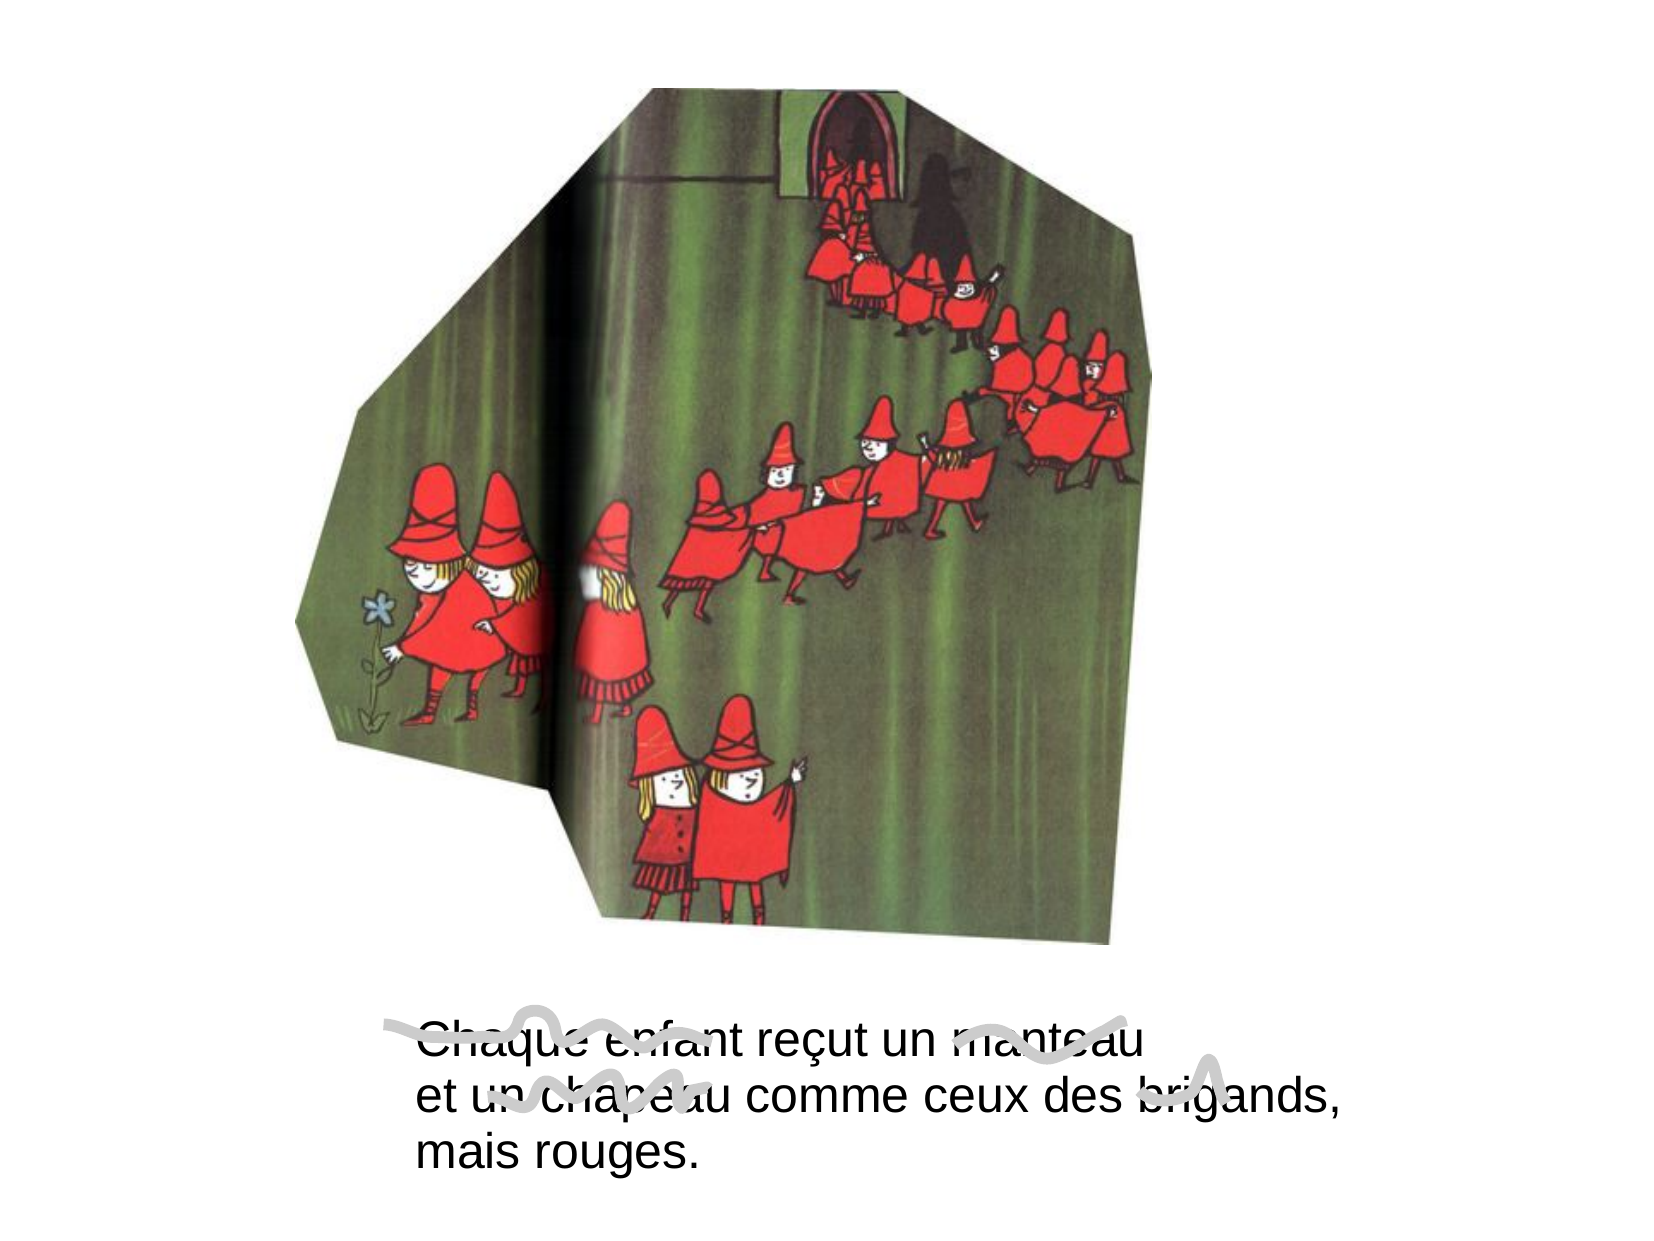

Chaque enfant reçut un manteau
et un chapeau comme ceux des brigands,
mais rouges.